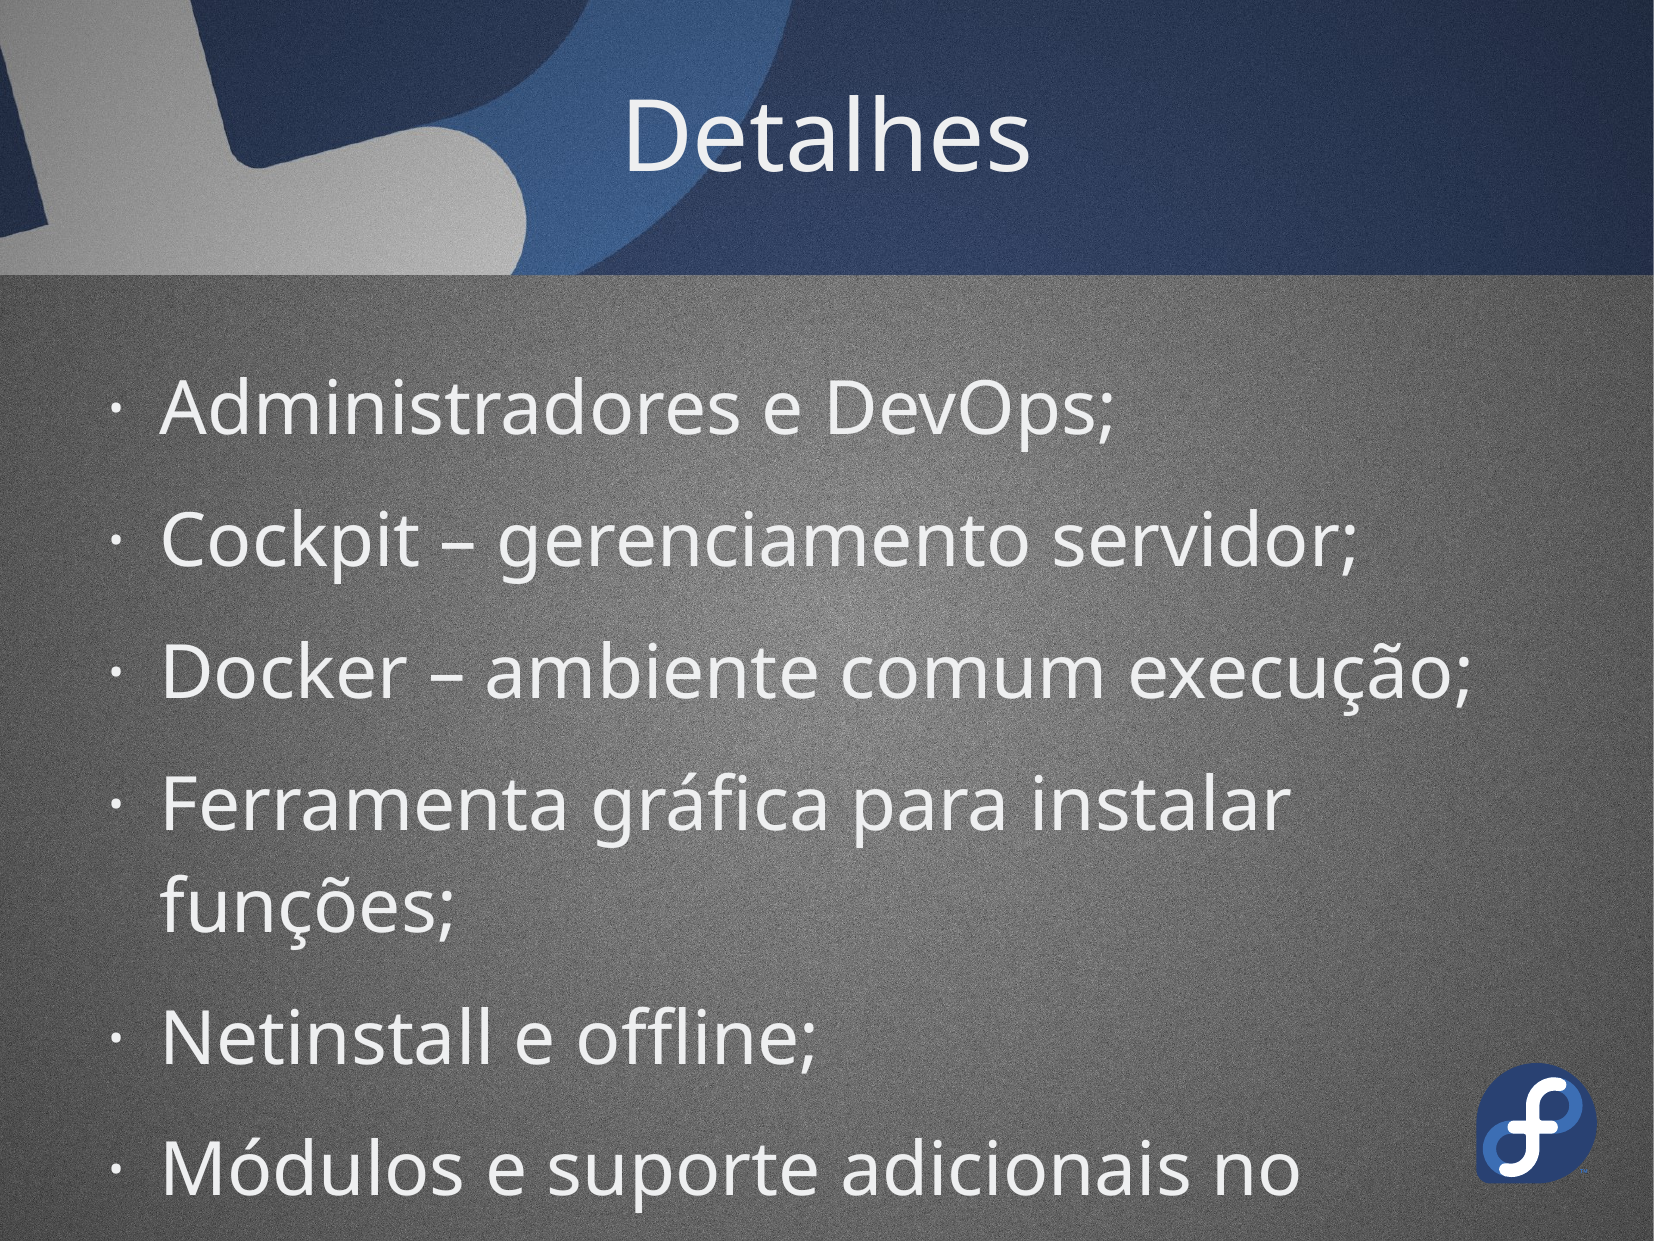

# Detalhes
Administradores e DevOps;
Cockpit – gerenciamento servidor;
Docker – ambiente comum execução;
Ferramenta gráfica para instalar funções;
Netinstall e offline;
Módulos e suporte adicionais no Kernel.